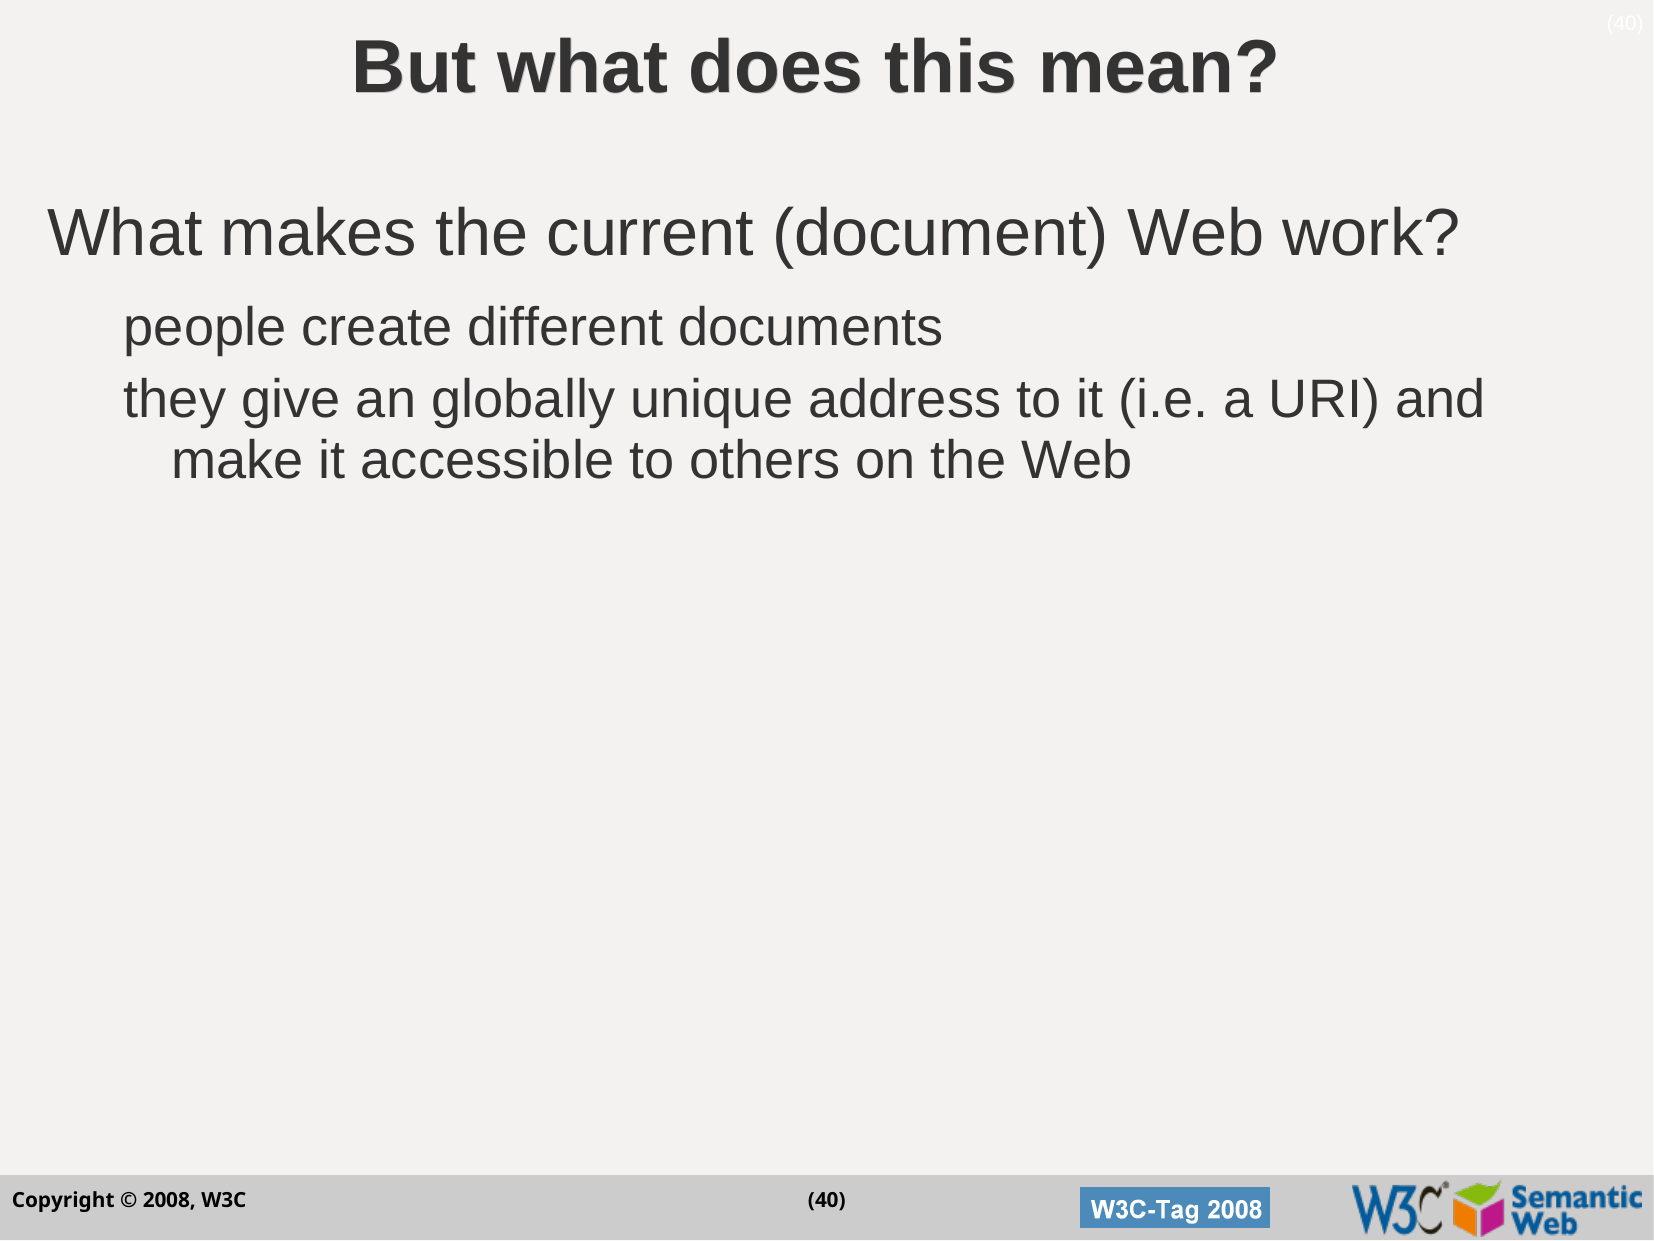

# But what does this mean?
What makes the current (document) Web work?
people create different documents
they give an globally unique address to it (i.e. a URI) and make it accessible to others on the Web